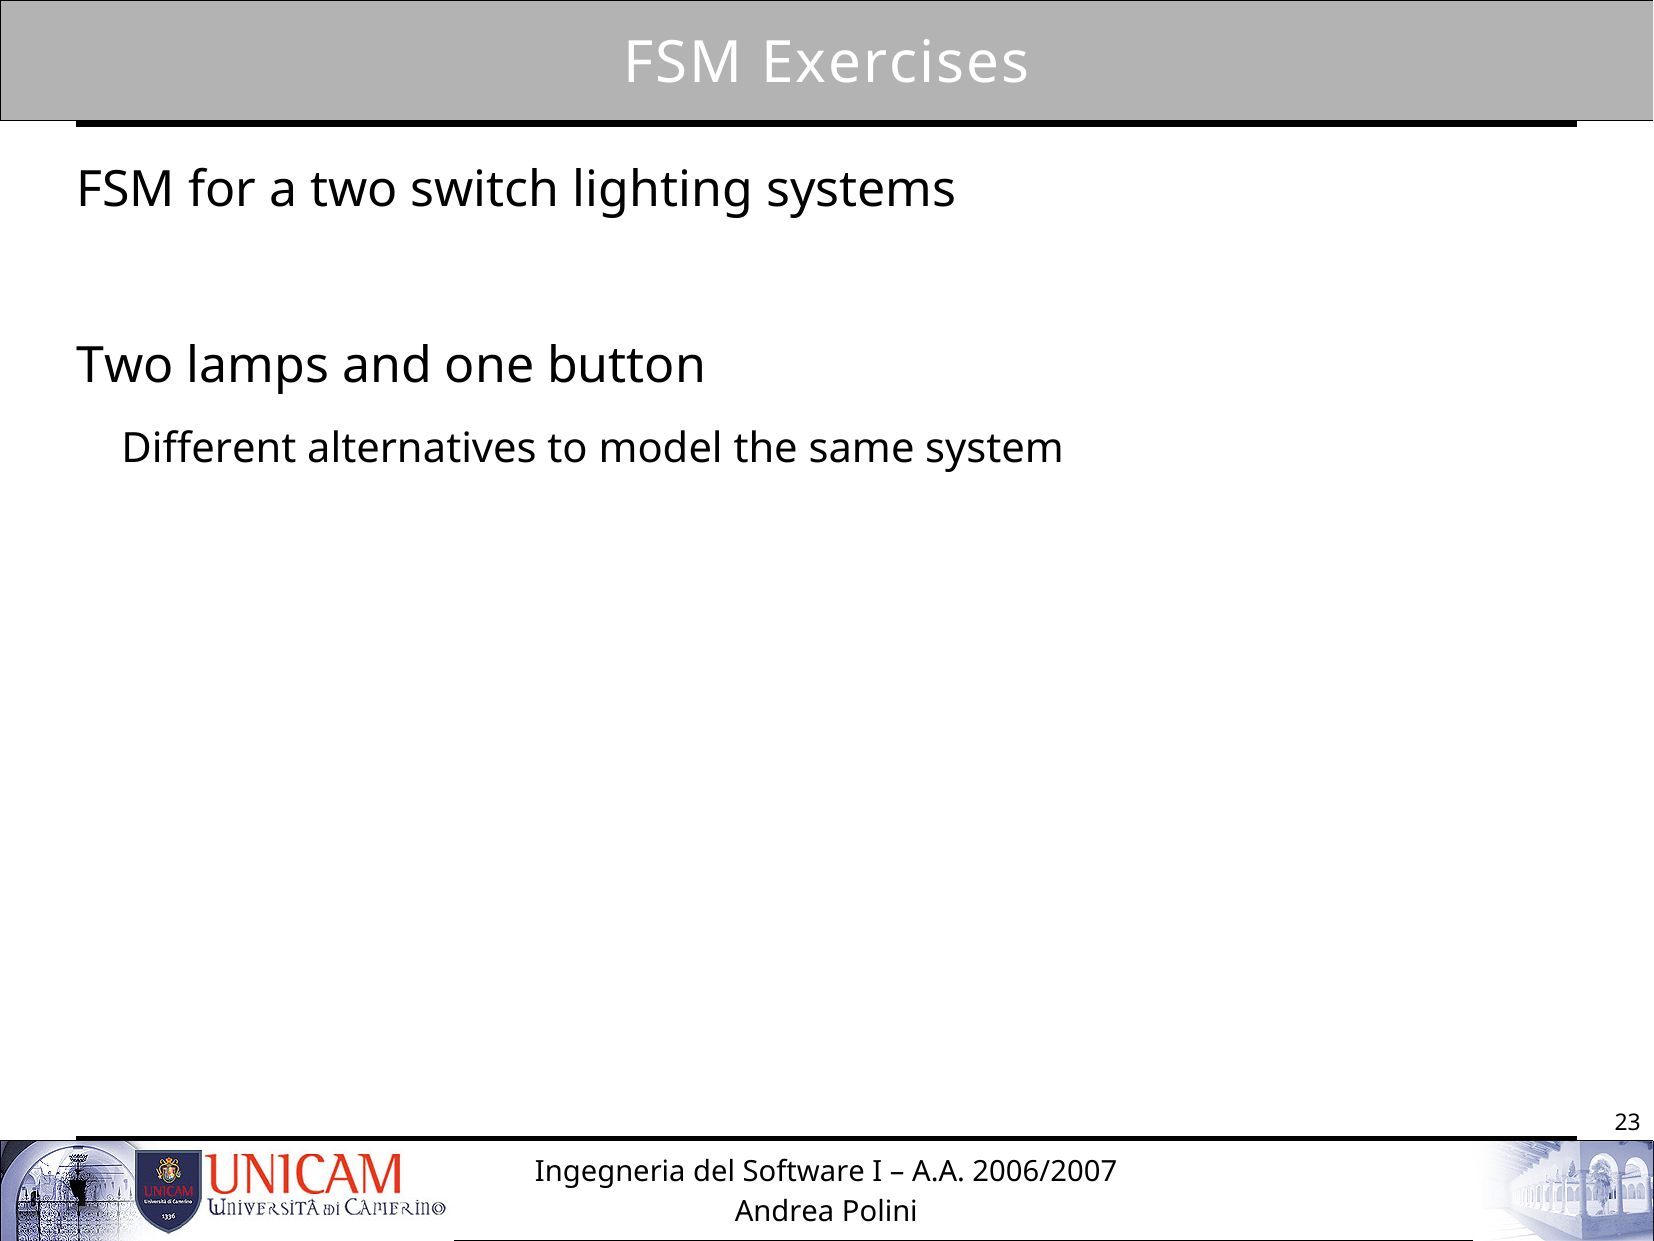

# FSM Exercises
FSM for a two switch lighting systems
Two lamps and one button
Different alternatives to model the same system
23